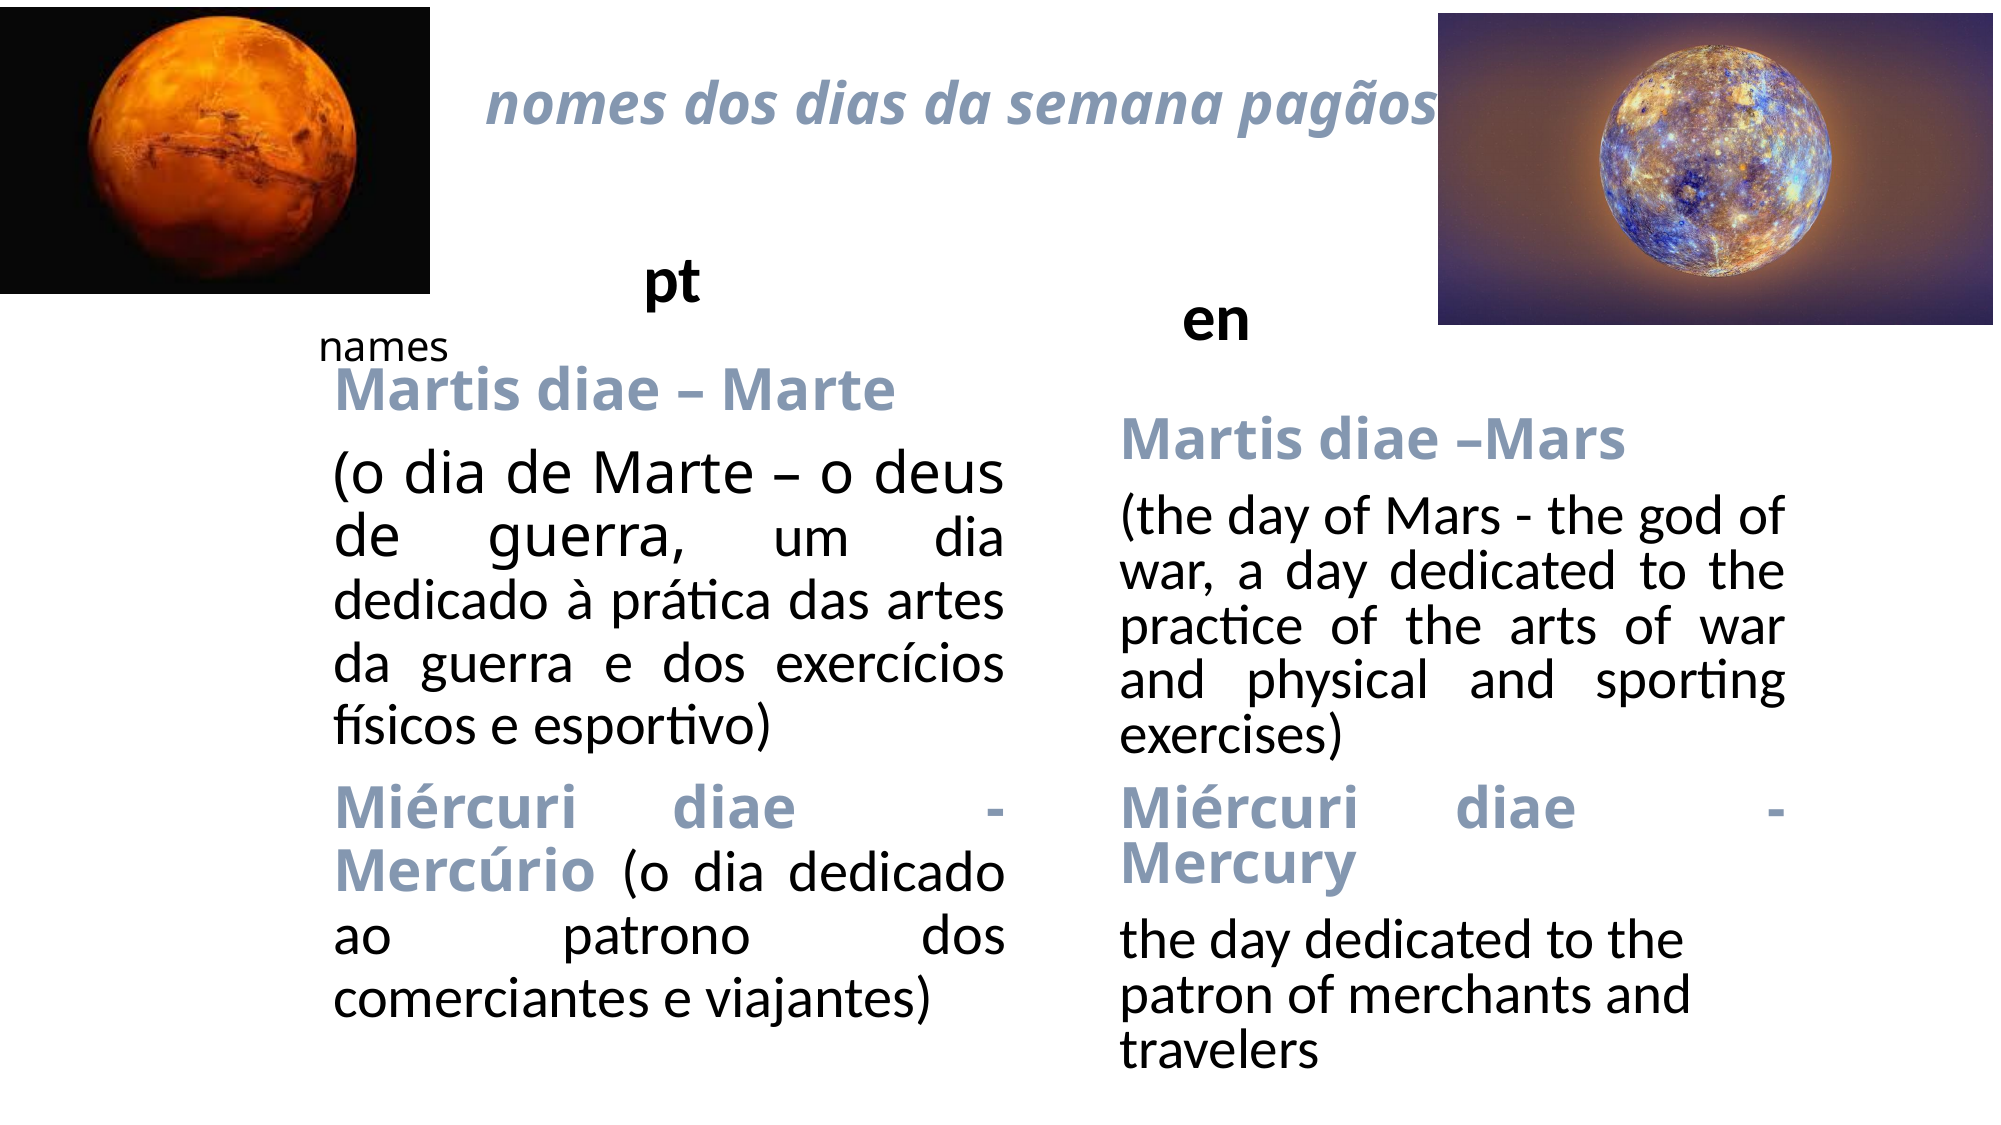

# nomes dos dias da semana pagãos names
pt
en
Martis diae – Marte
(o dia de Marte – o deus de guerra, um dia dedicado à prática das artes da guerra e dos exercícios físicos e esportivo)
Miércuri diae - Mercúrio (o dia dedicado ao patrono dos comerciantes e viajantes)
Martis diae –Mars
(the day of Mars - the god of war, a day dedicated to the practice of the arts of war and physical and sporting exercises)
Miércuri diae - Mercury
the day dedicated to the patron of merchants and travelers